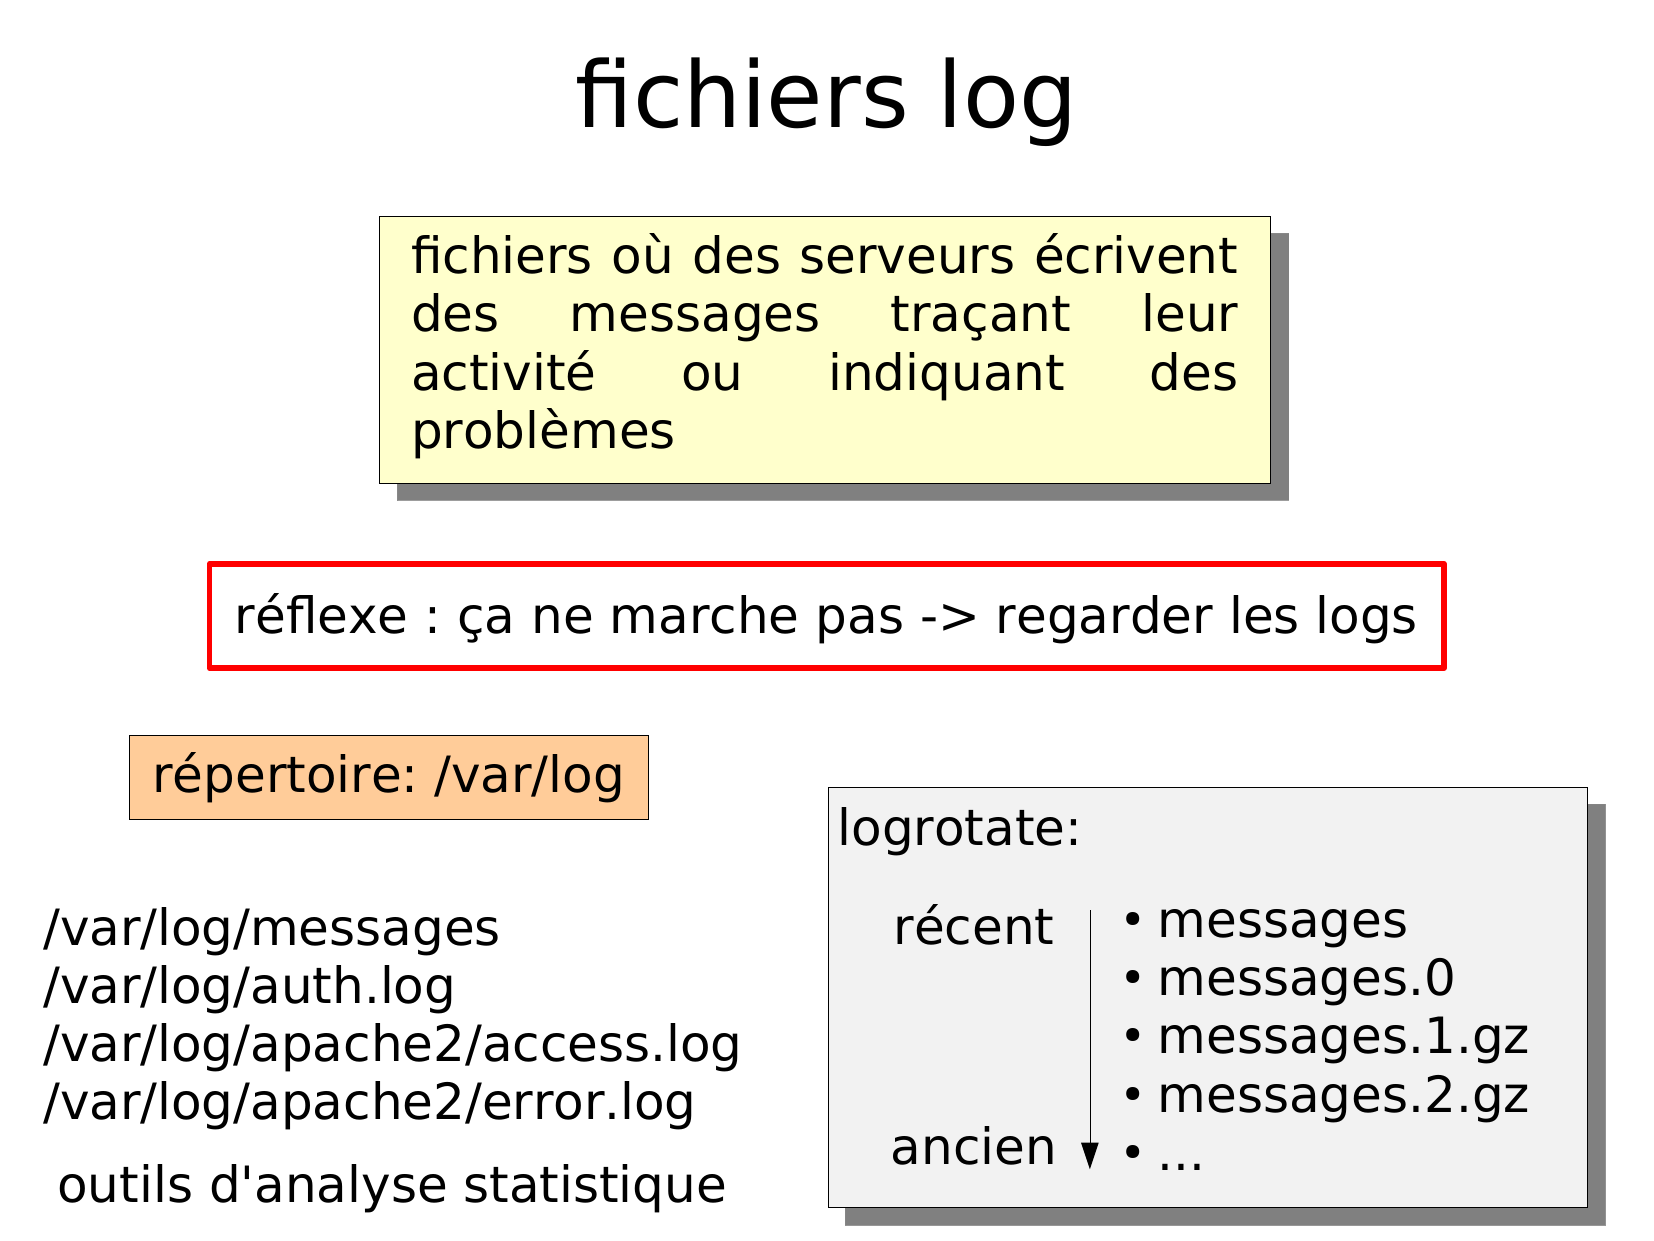

# fichiers log
fichiers où des serveurs écrivent des messages traçant leur activité ou indiquant des problèmes
réflexe : ça ne marche pas -> regarder les logs
répertoire: /var/log
logrotate:
 messages
 messages.0
 messages.1.gz
 messages.2.gz
 ...
récent
/var/log/messages
/var/log/auth.log
/var/log/apache2/access.log
/var/log/apache2/error.log
ancien
outils d'analyse statistique